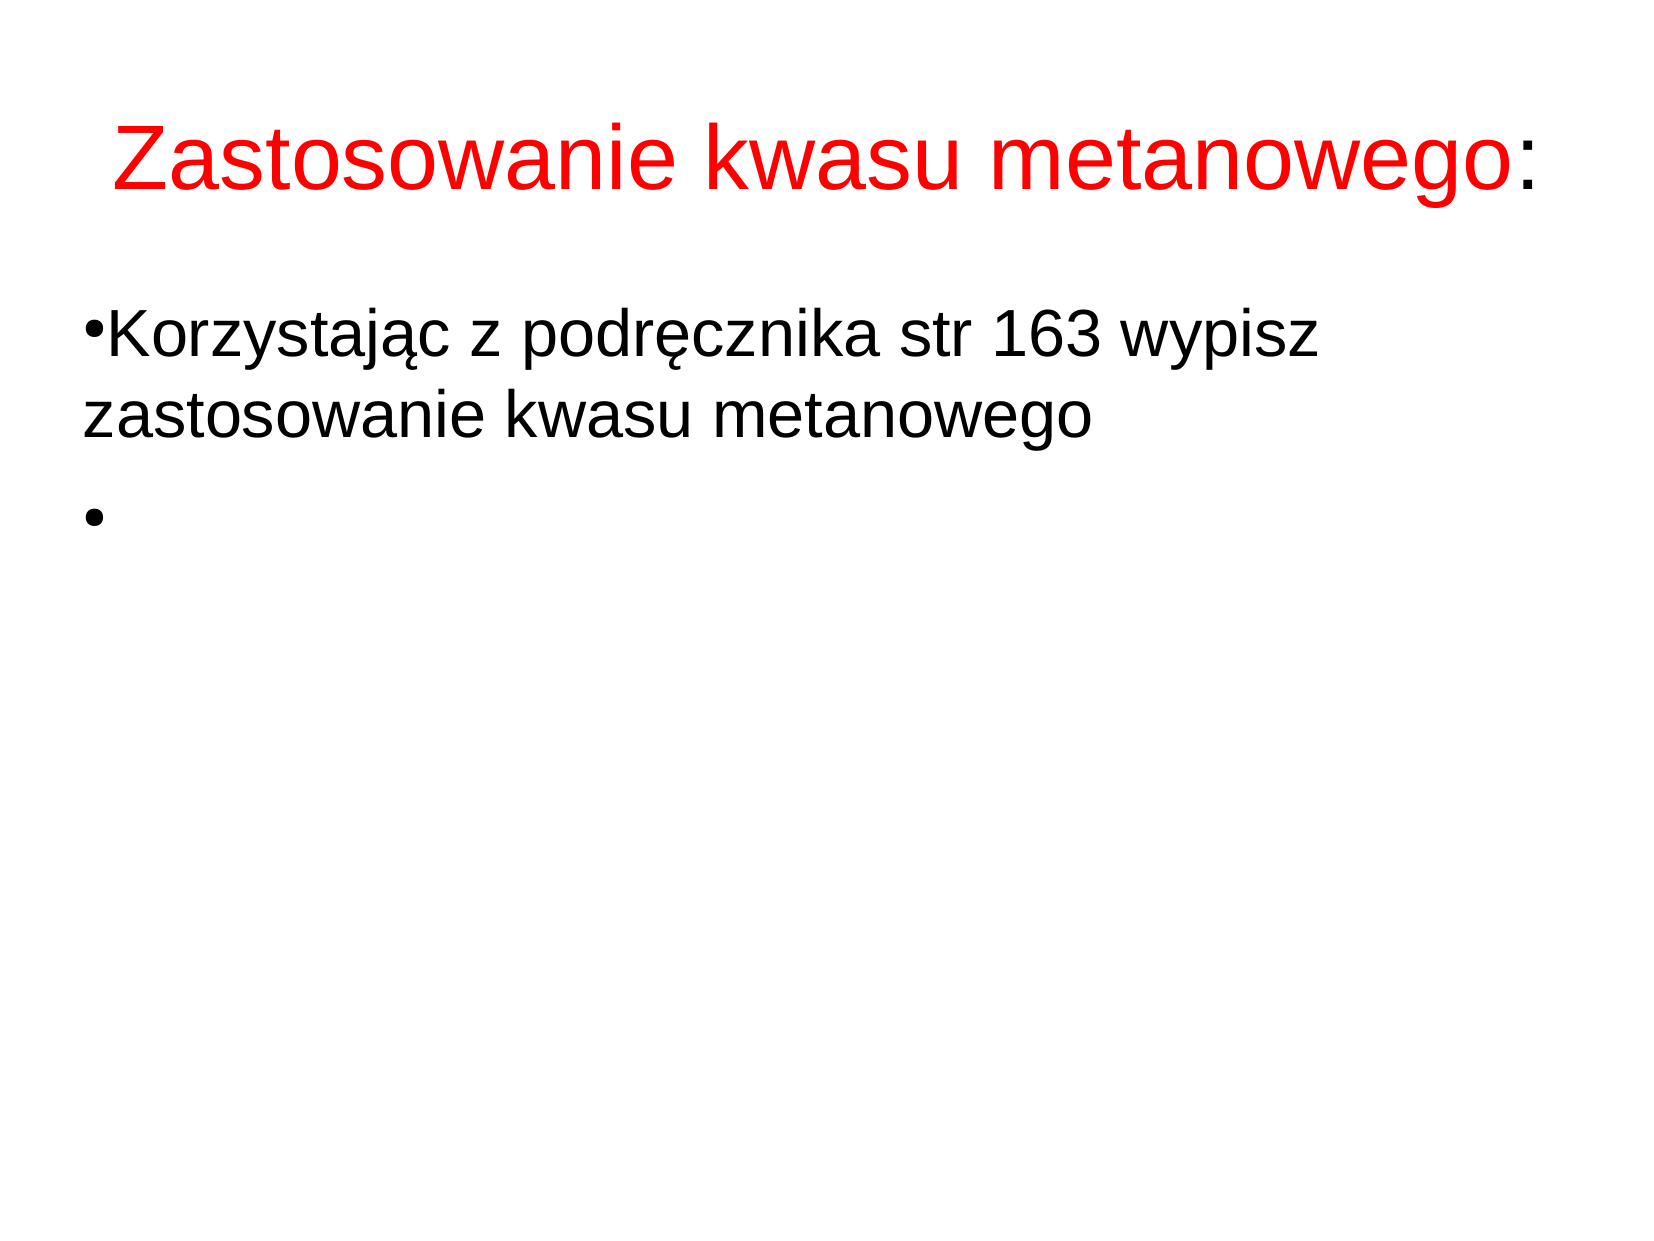

# Zastosowanie kwasu metanowego:
Korzystając z podręcznika str 163 wypisz zastosowanie kwasu metanowego